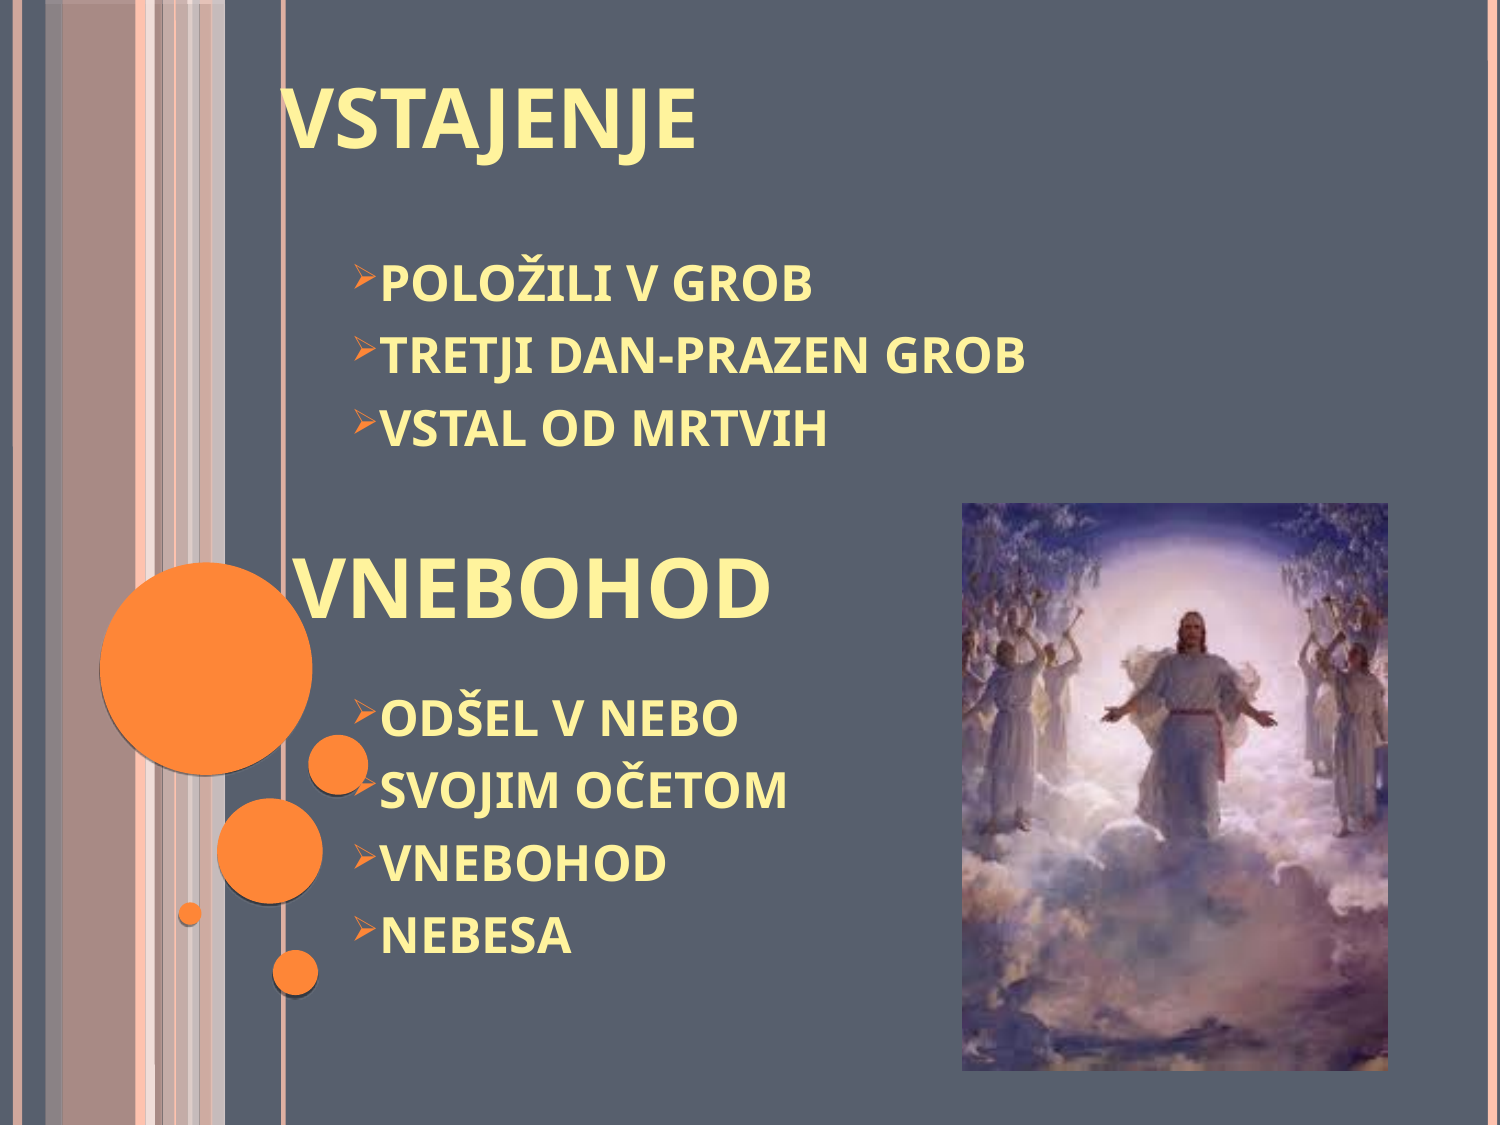

# VSTAJENJE
POLOŽILI V GROB
TRETJI DAN-PRAZEN GROB
VSTAL OD MRTVIH
ODŠEL V NEBO
SVOJIM OČETOM
VNEBOHOD
NEBESA
VNEBOHOD